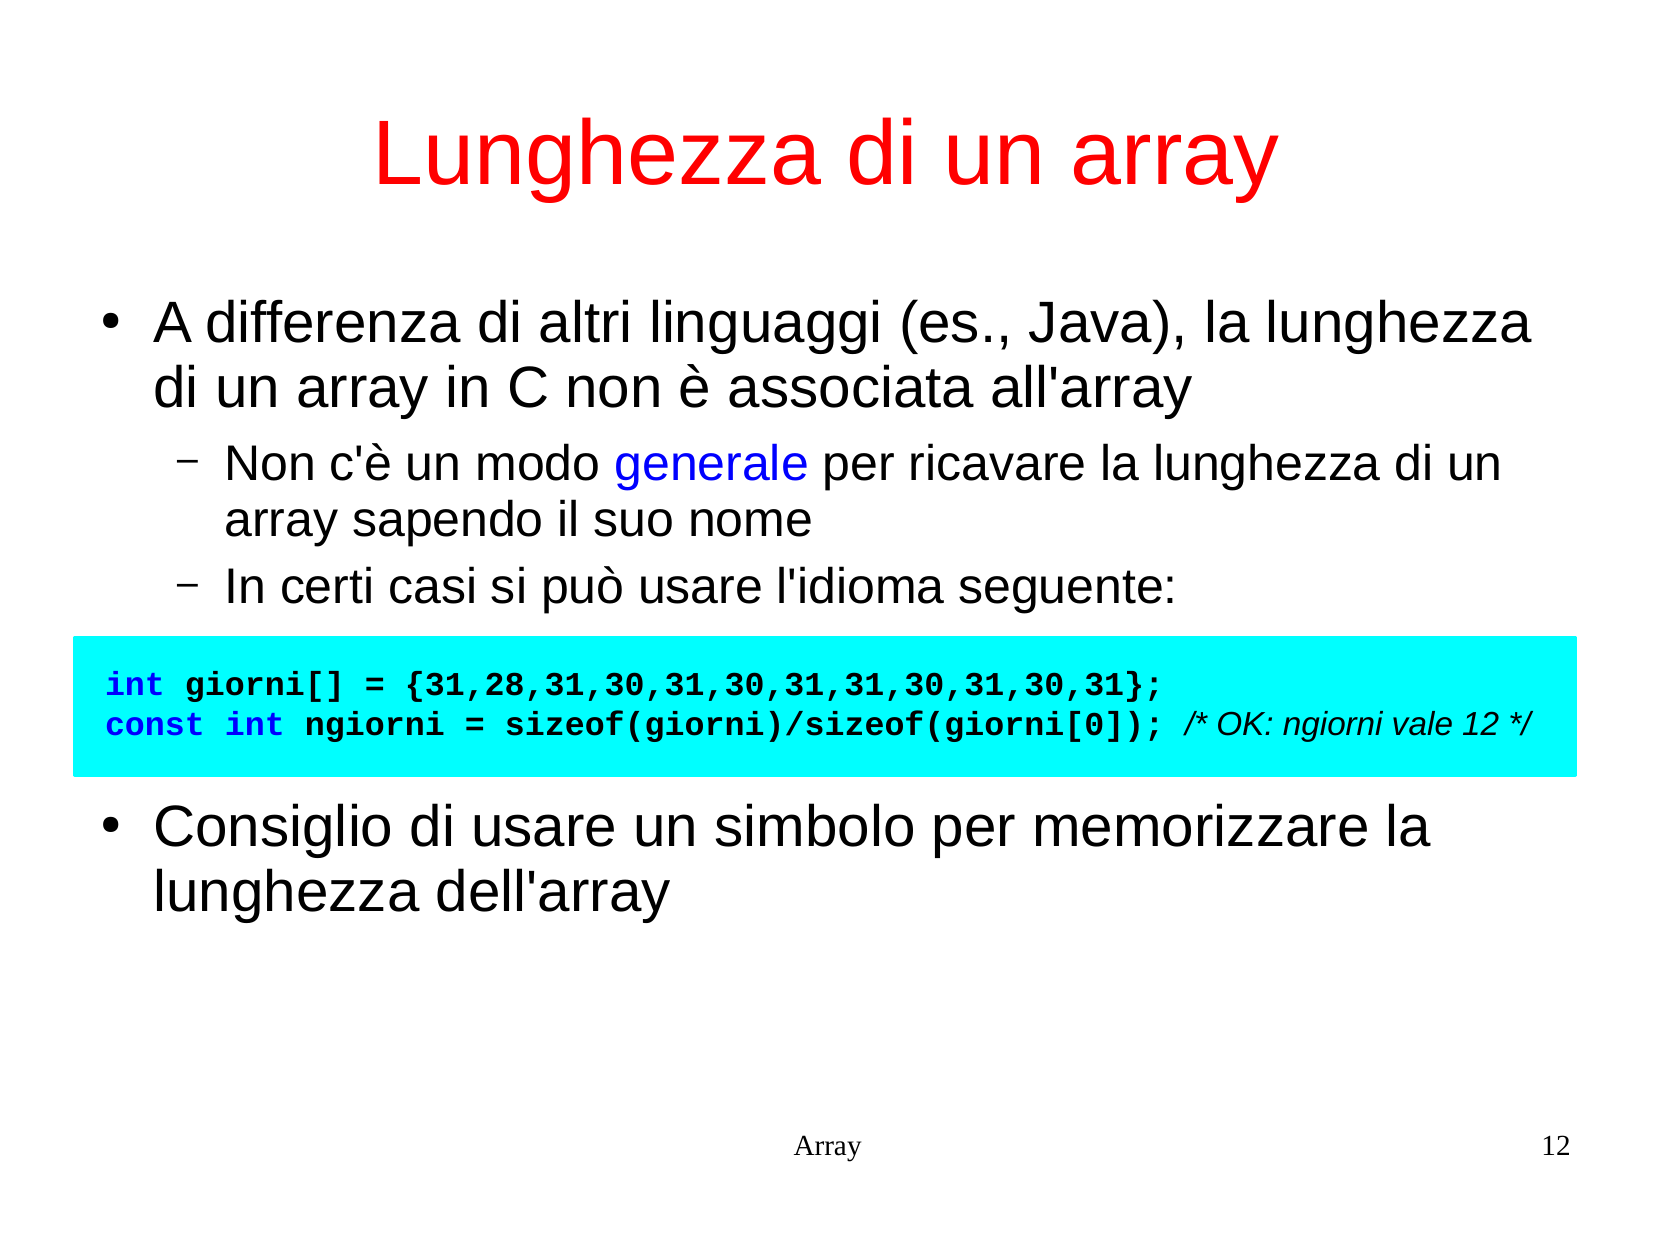

# Lunghezza di un array
A differenza di altri linguaggi (es., Java), la lunghezza di un array in C non è associata all'array
Non c'è un modo generale per ricavare la lunghezza di un array sapendo il suo nome
In certi casi si può usare l'idioma seguente:
Consiglio di usare un simbolo per memorizzare la lunghezza dell'array
int giorni[] = {31,28,31,30,31,30,31,31,30,31,30,31};
const int ngiorni = sizeof(giorni)/sizeof(giorni[0]); /* OK: ngiorni vale 12 */
Array
12